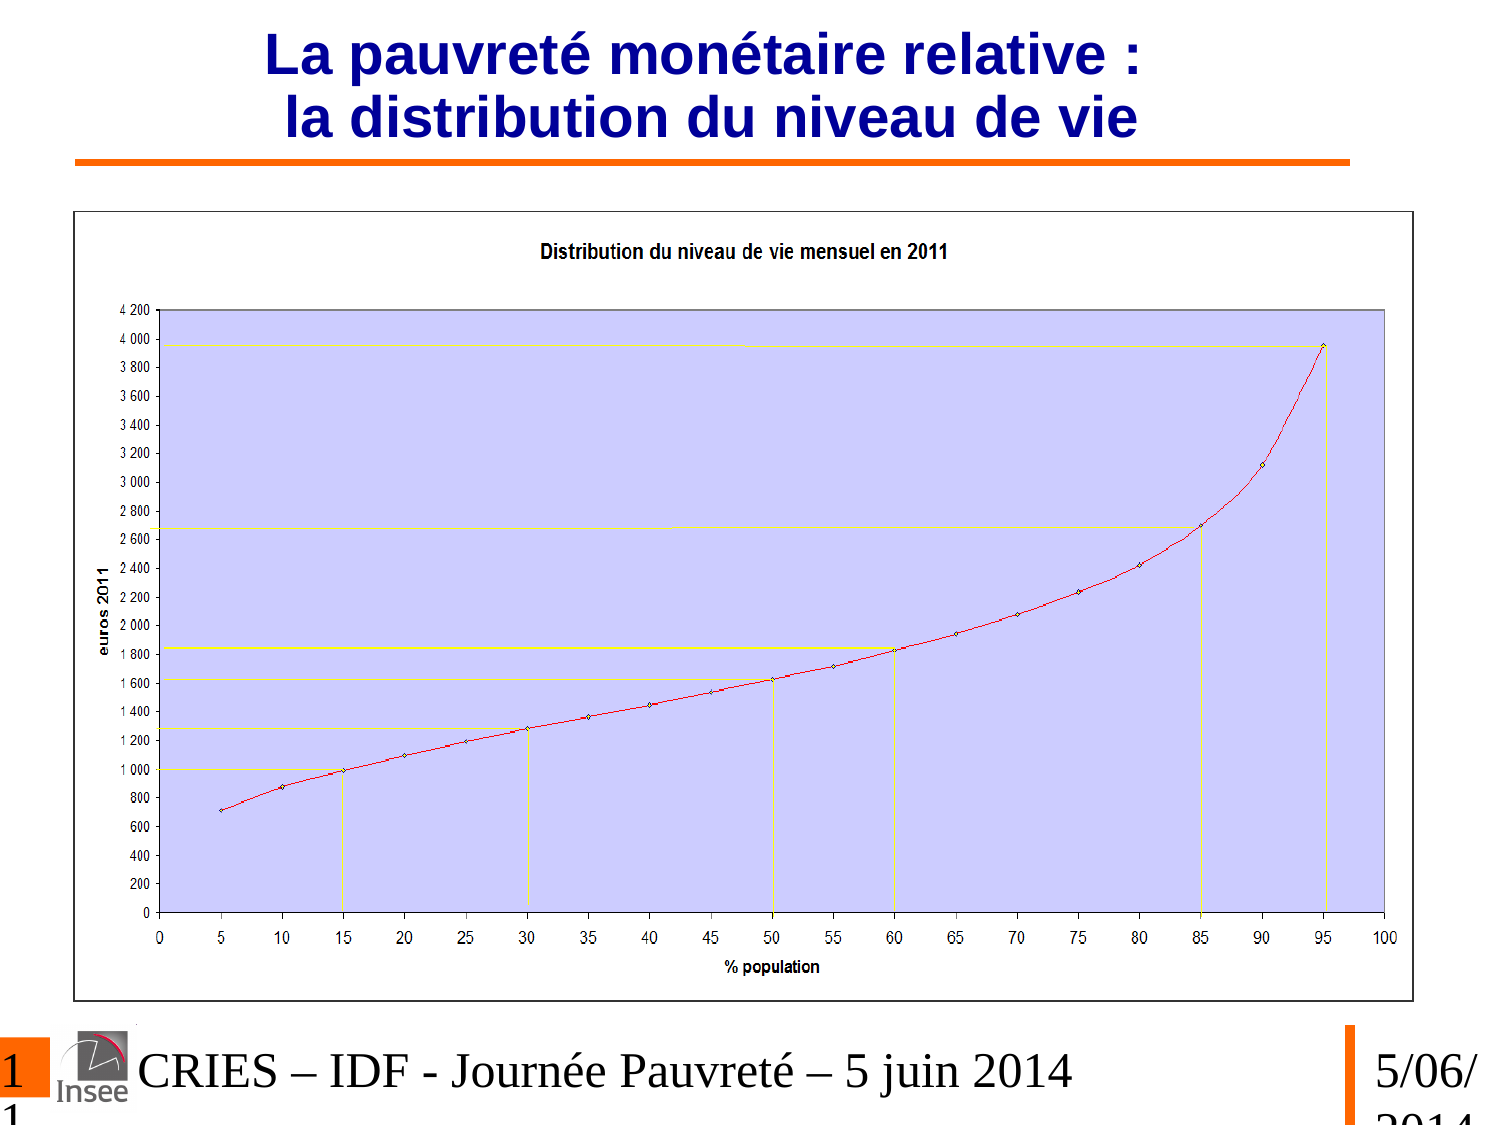

# La pauvreté monétaire relative : la distribution du niveau de vie
11
Titre du diaporama
Date